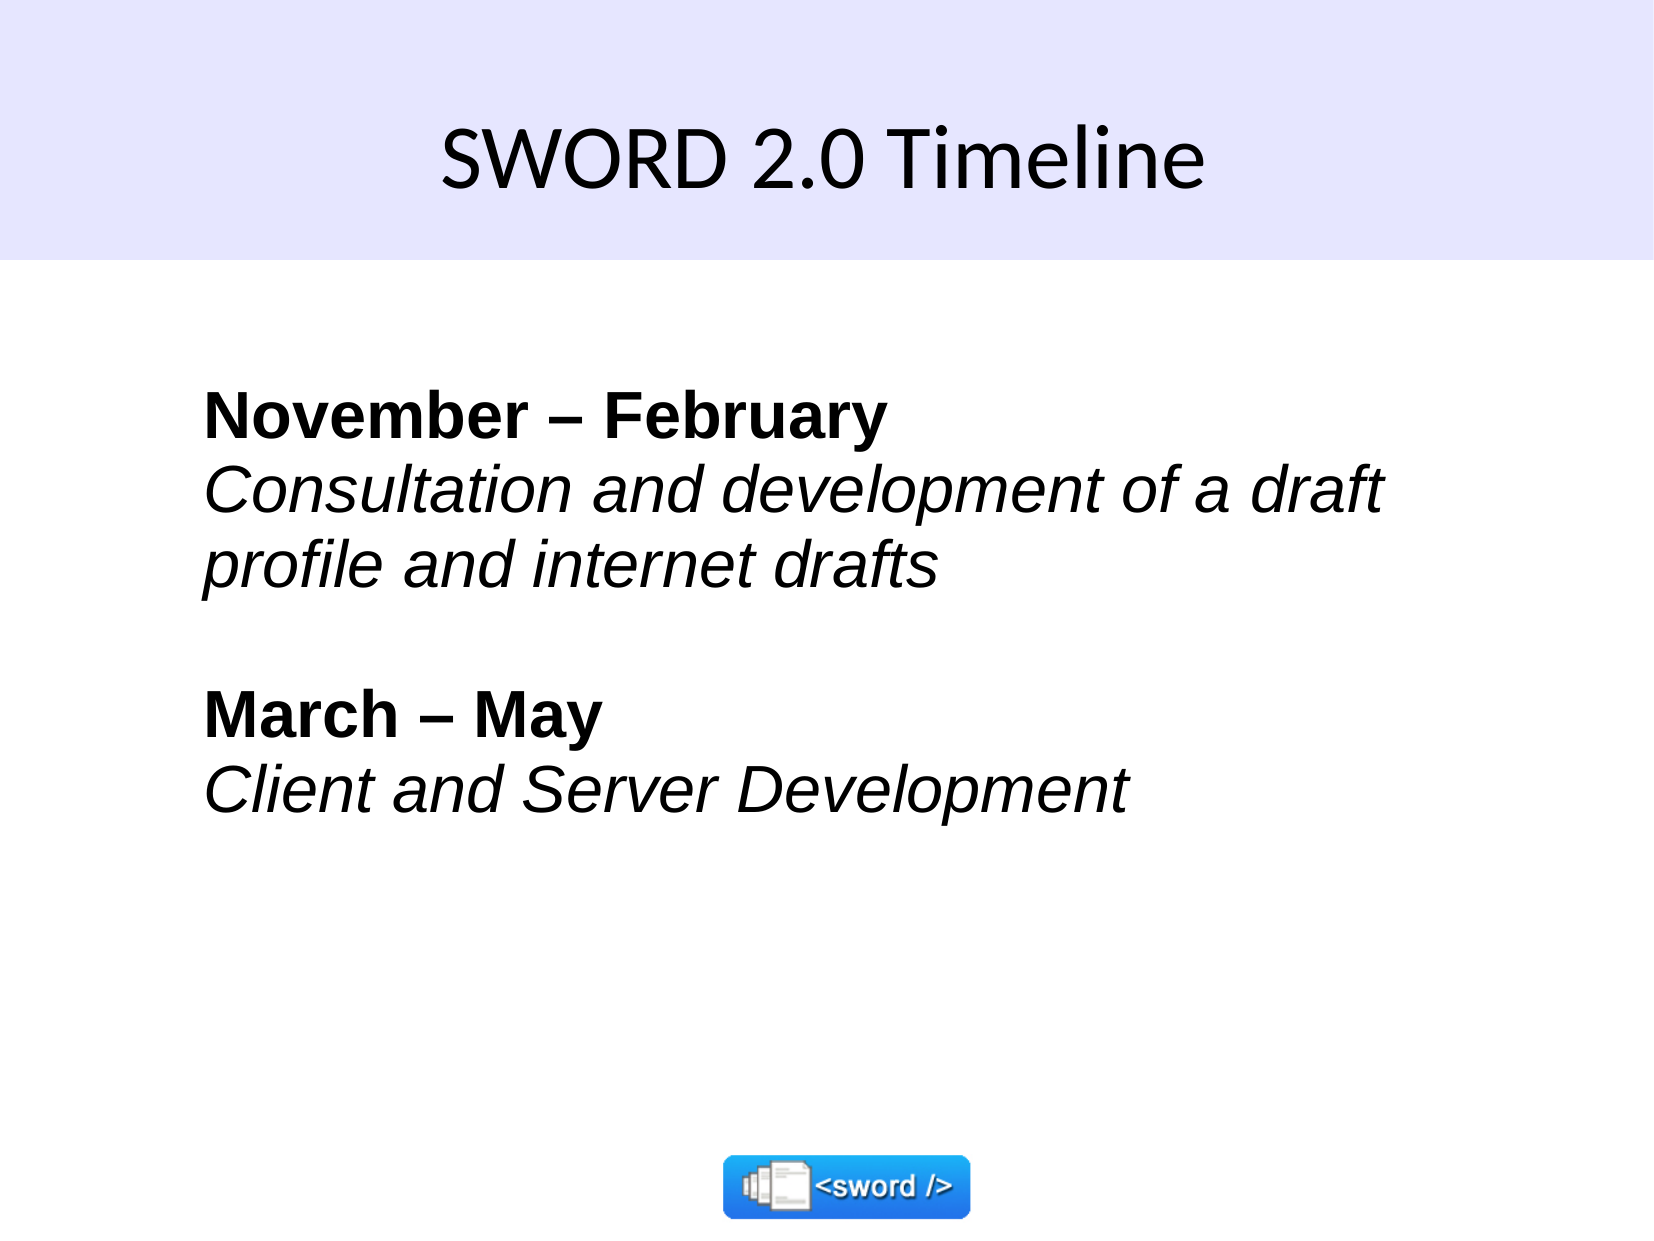

SWORD 2.0 Timeline
November – February
Consultation and development of a draft profile and internet drafts
March – May
Client and Server Development